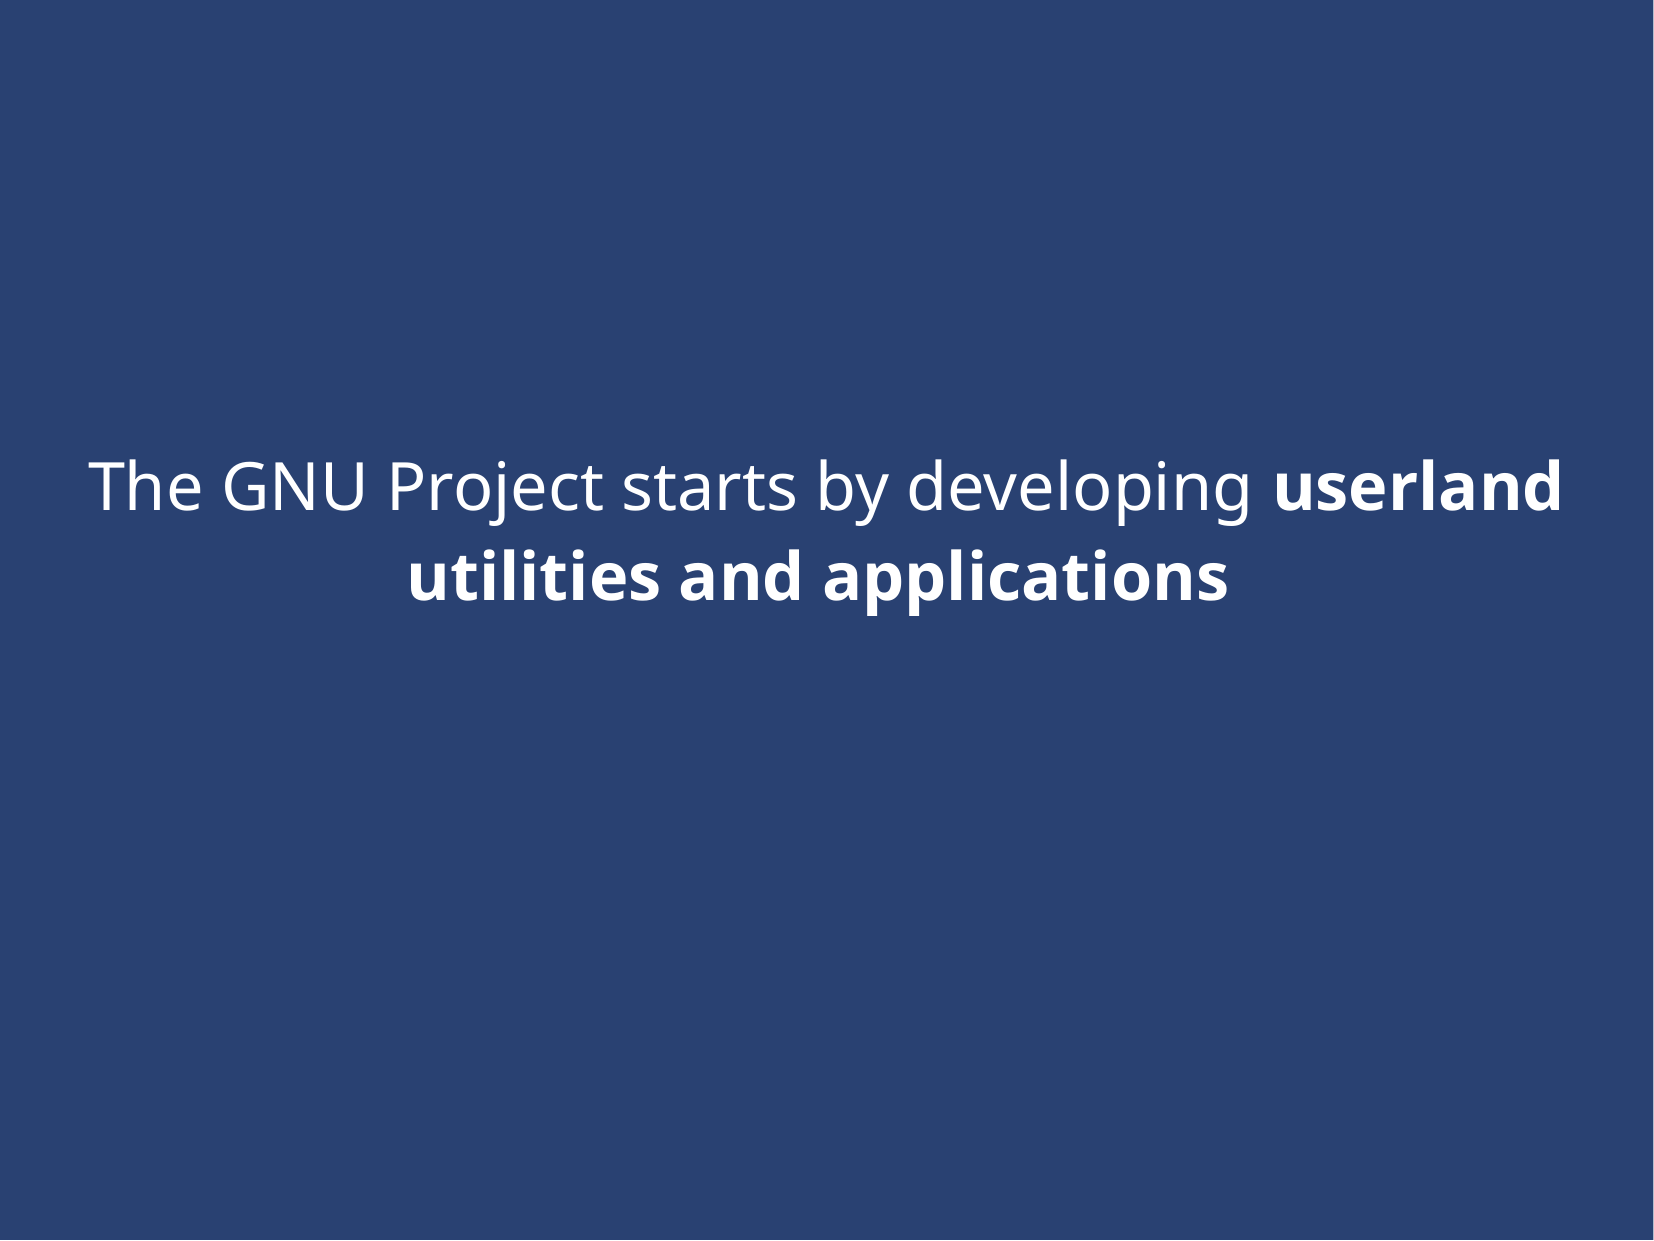

# The GNU Project starts by developing userland utilities and applications